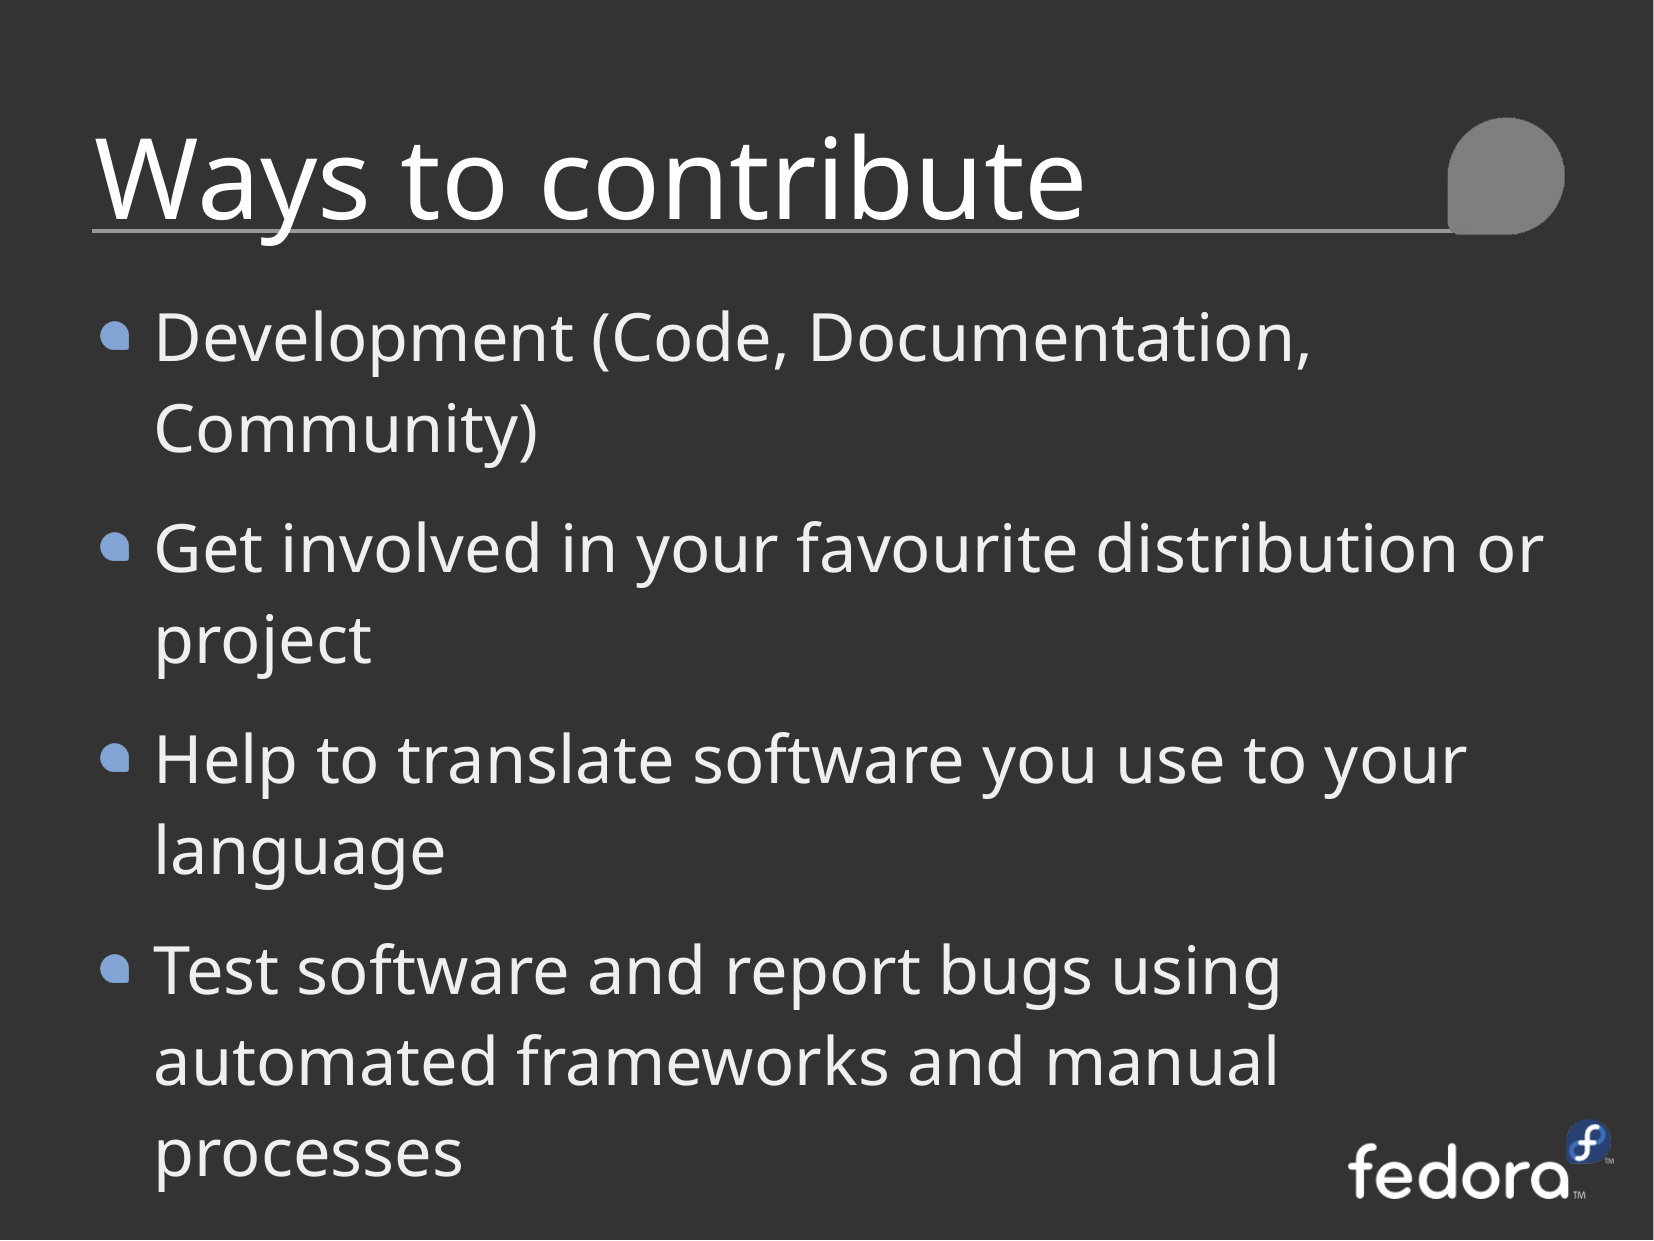

Ways to contribute
# Development (Code, Documentation, Community)
Get involved in your favourite distribution or project
Help to translate software you use to your language
Test software and report bugs using automated frameworks and manual processes